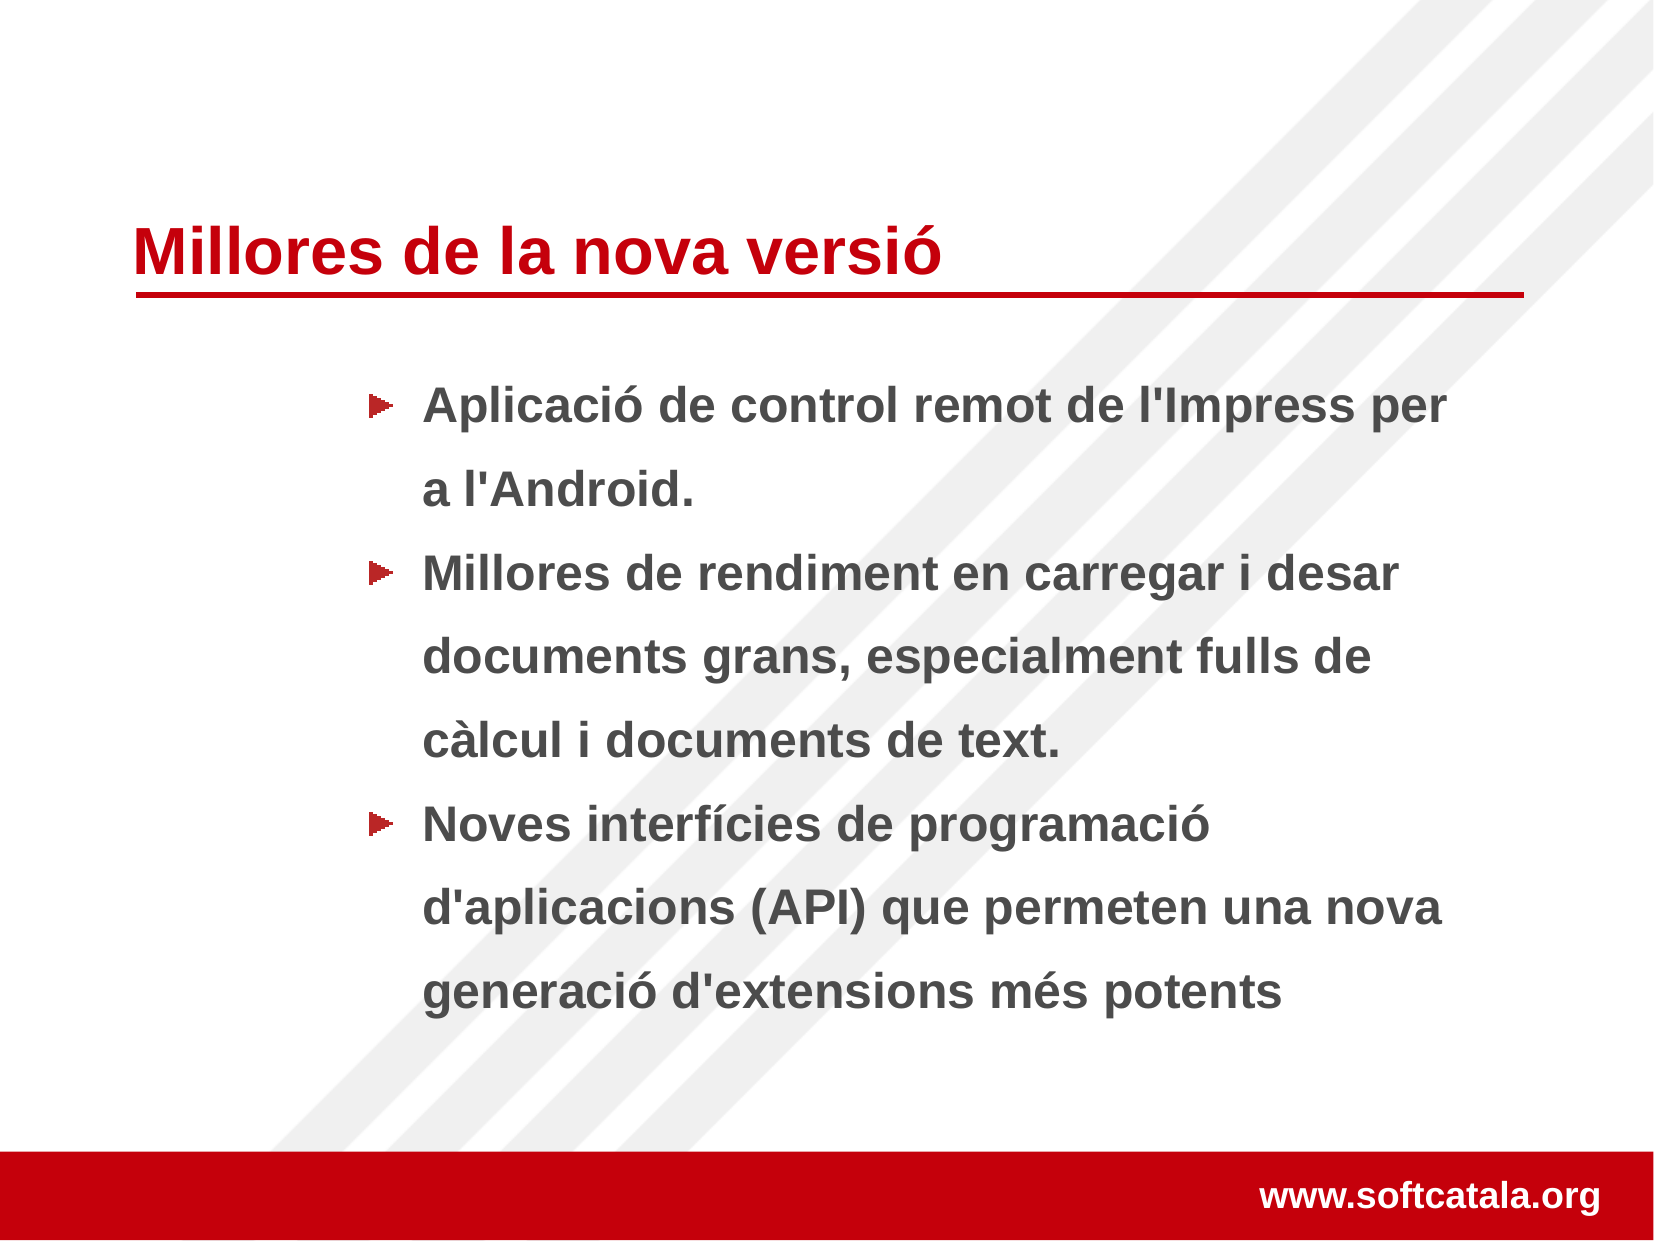

Millores de la nova versió
Aplicació de control remot de l'Impress per a l'Android.
Millores de rendiment en carregar i desar documents grans, especialment fulls de càlcul i documents de text.
Noves interfícies de programació d'aplicacions (API) que permeten una nova generació d'extensions més potents
 www.softcatala.org